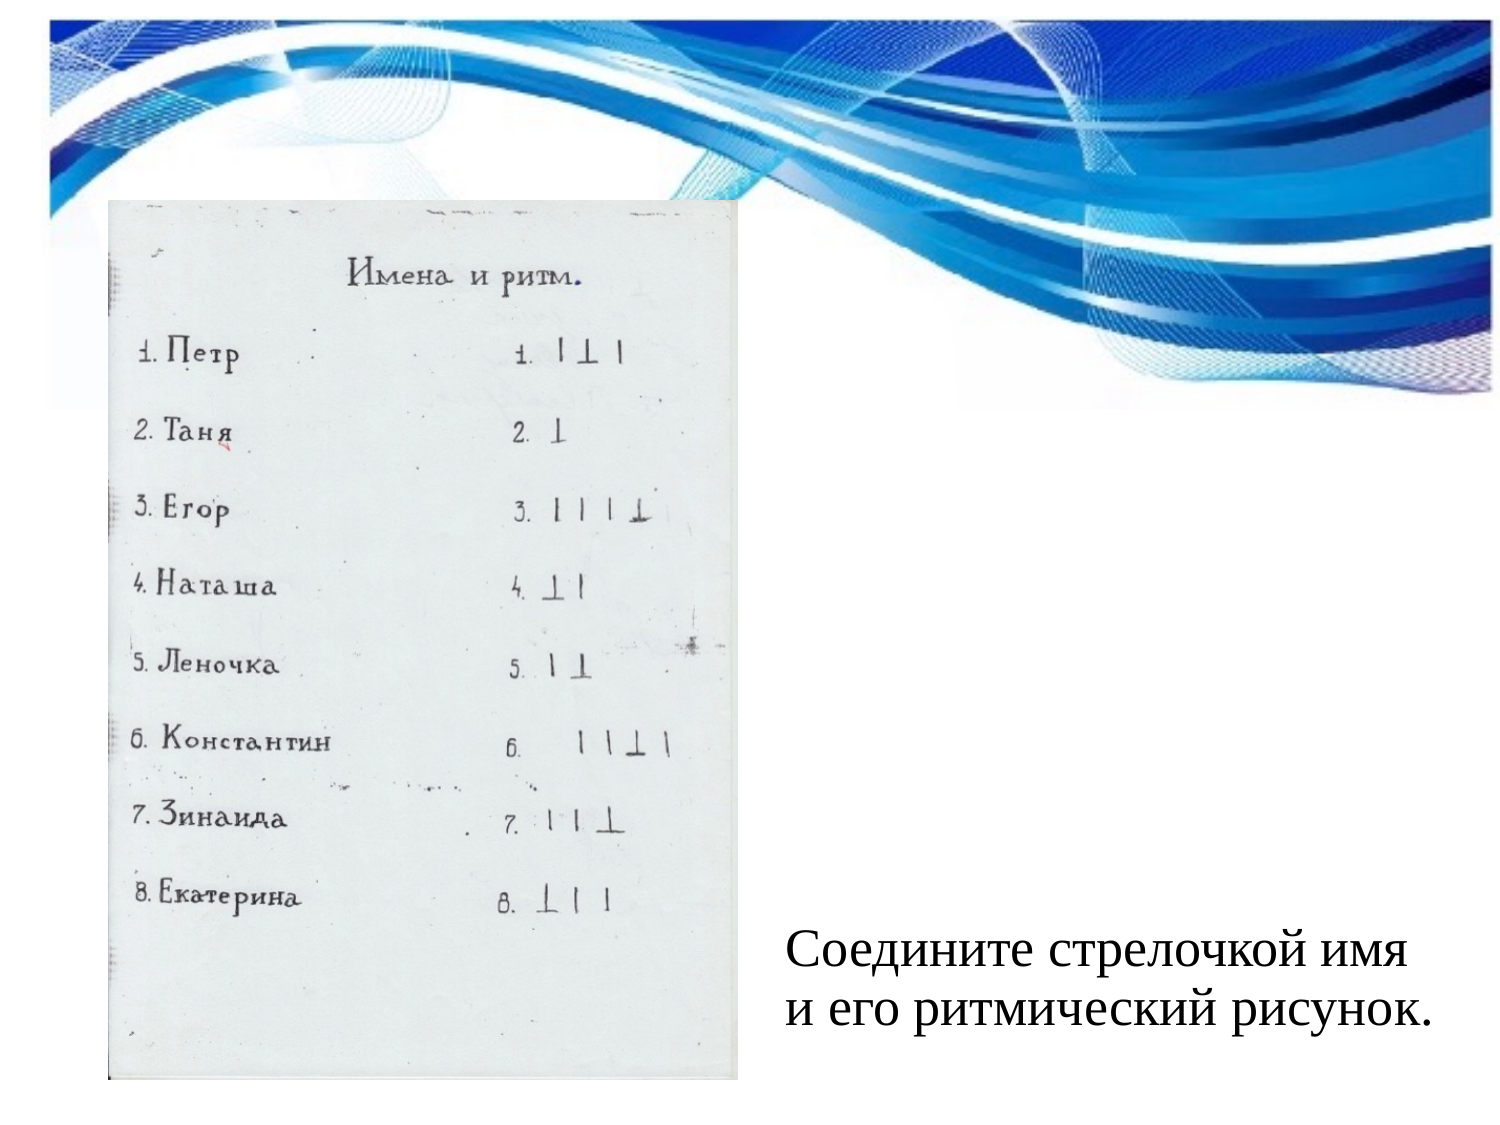

# Соедините стрелочкой имя и его ритмический рисунок.